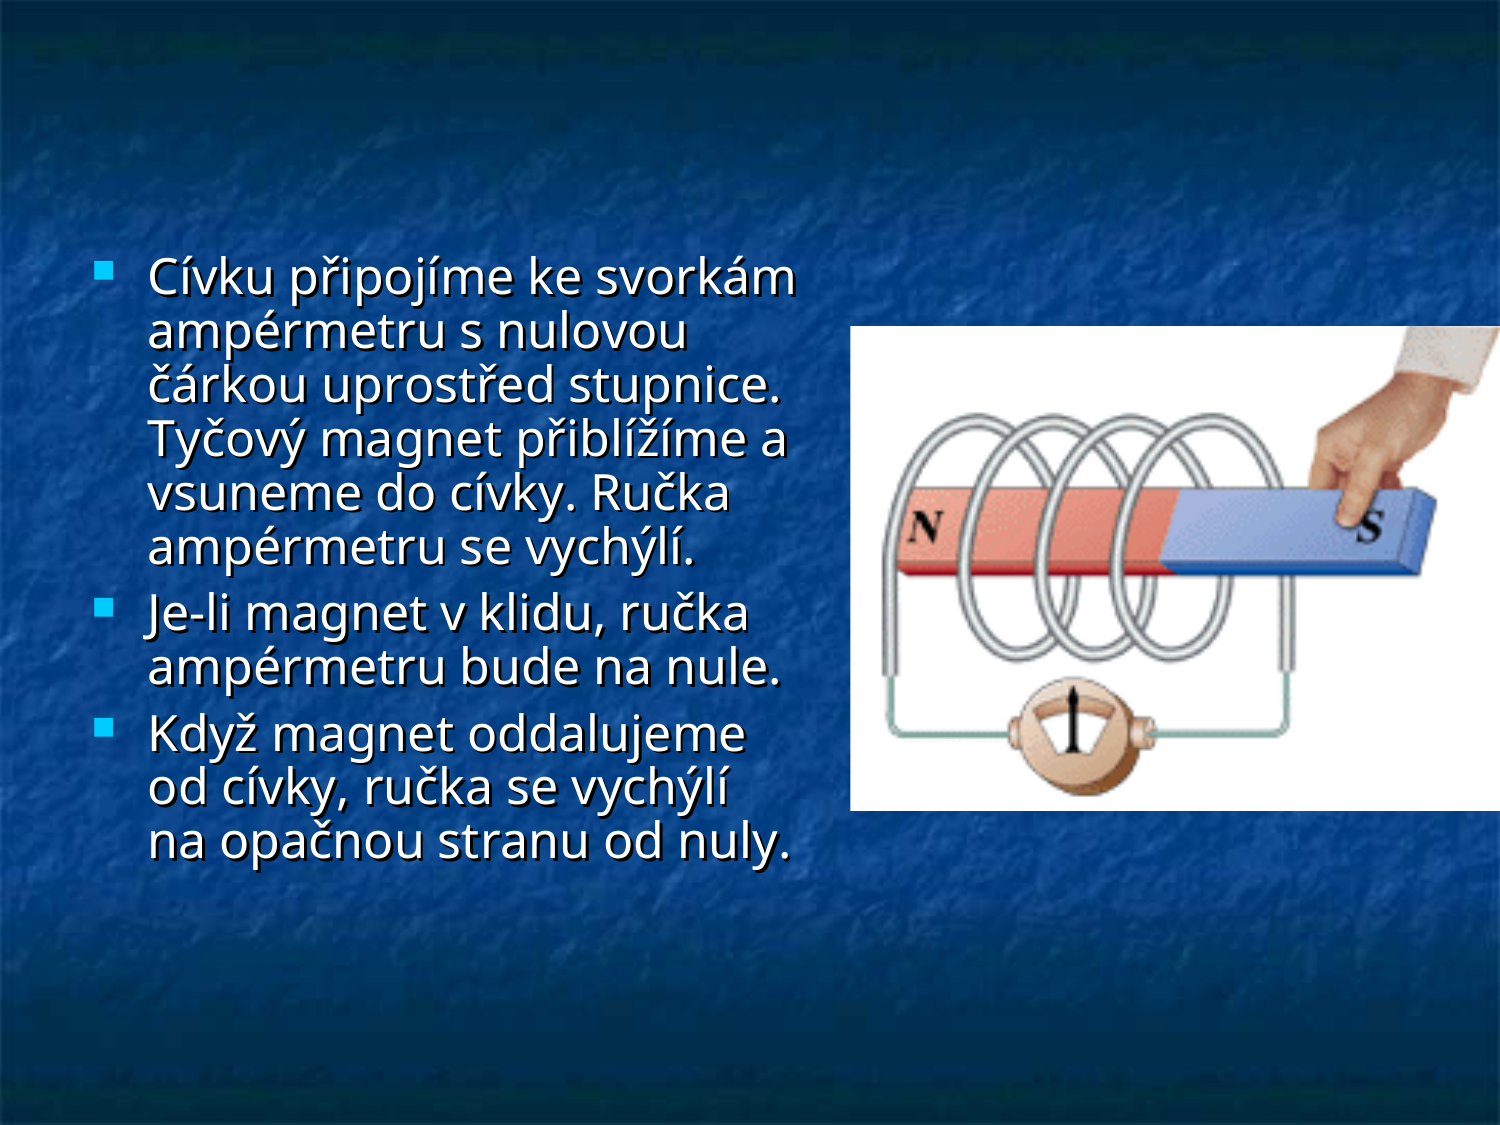

# Cívku připojíme ke svorkám ampérmetru s nulovou čárkou uprostřed stupnice. Tyčový magnet přiblížíme a vsuneme do cívky. Ručka ampérmetru se vychýlí.
Je-li magnet v klidu, ručka ampérmetru bude na nule.
Když magnet oddalujeme od cívky, ručka se vychýlí na opačnou stranu od nuly.